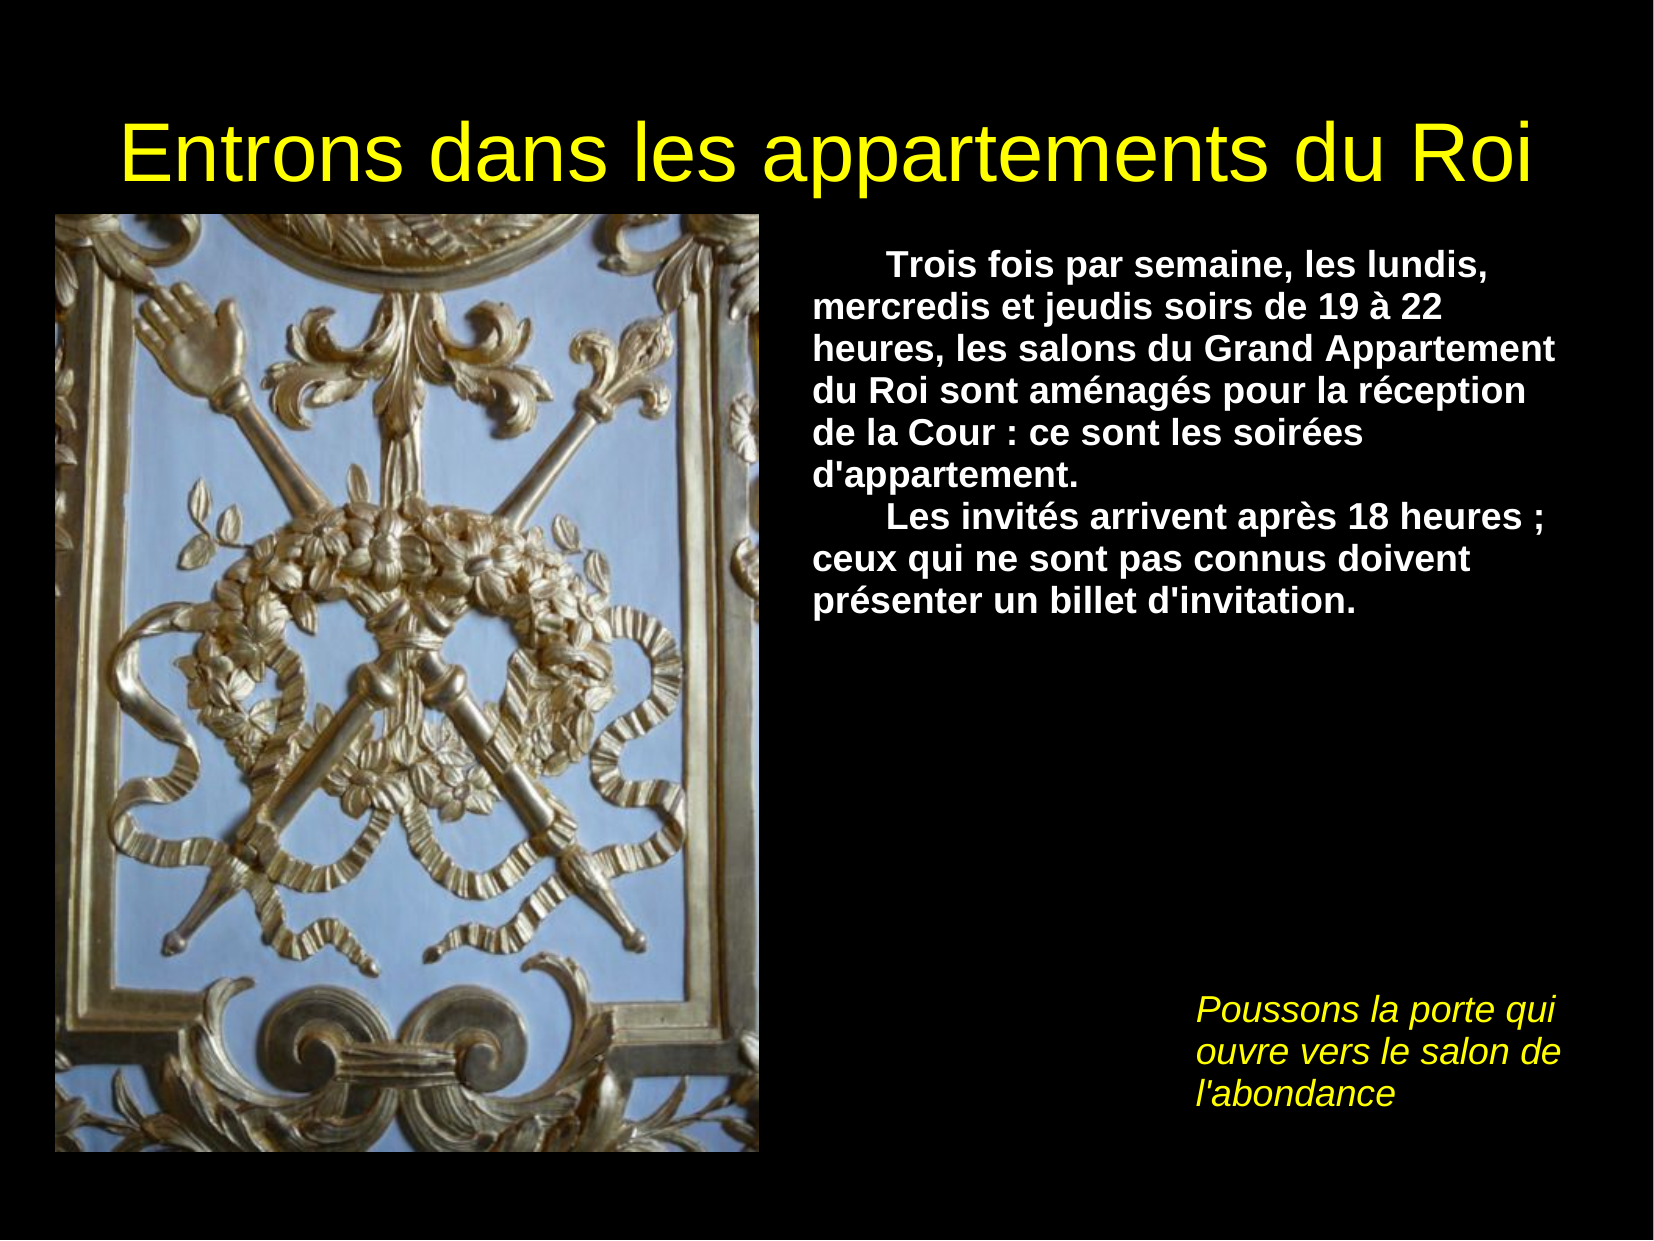

# Entrons dans les appartements du Roi
	Trois fois par semaine, les lundis, mercredis et jeudis soirs de 19 à 22 heures, les salons du Grand Appartement du Roi sont aménagés pour la réception de la Cour : ce sont les soirées d'appartement.
	Les invités arrivent après 18 heures ; ceux qui ne sont pas connus doivent présenter un billet d'invitation.
Poussons la porte qui ouvre vers le salon de l'abondance